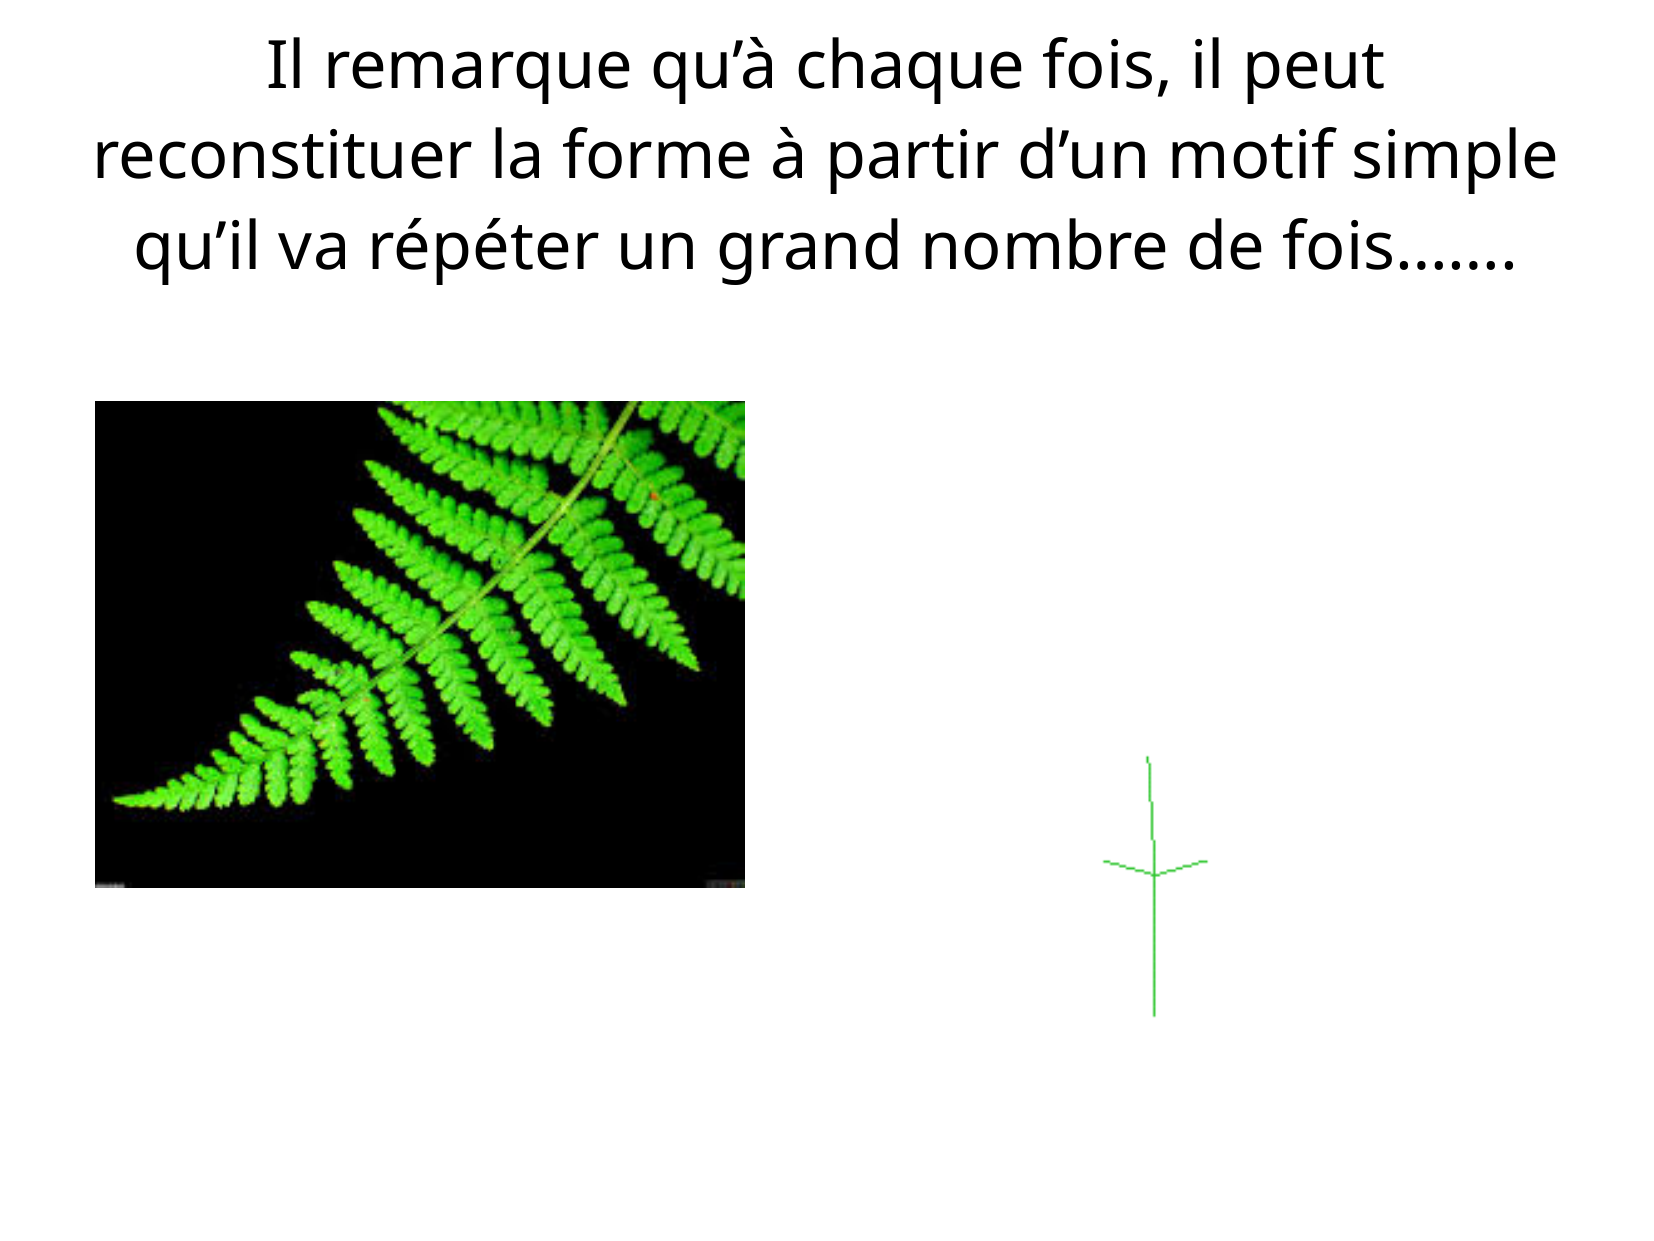

# Il remarque qu’à chaque fois, il peut reconstituer la forme à partir d’un motif simple qu’il va répéter un grand nombre de fois…….